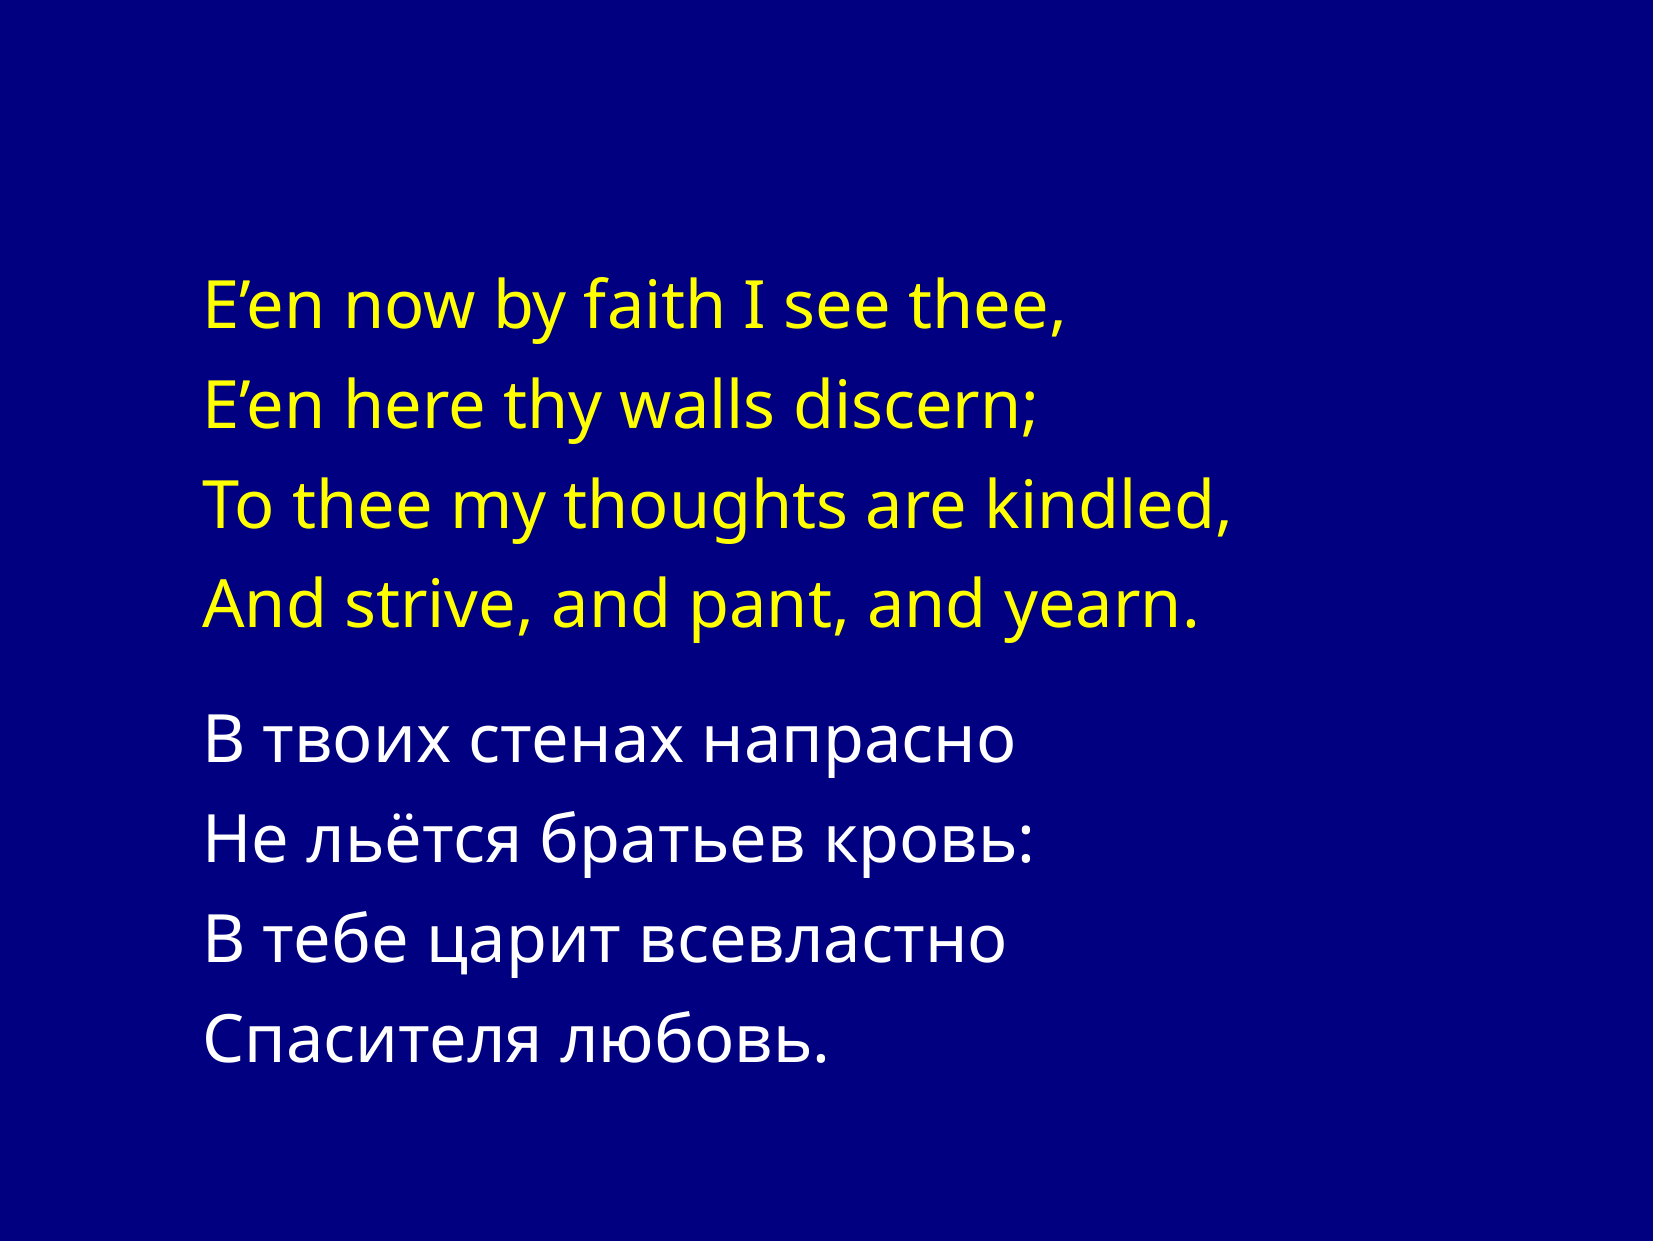

E’en now by faith I see thee,
	E’en here thy walls discern;
	To thee my thoughts are kindled,
	And strive, and pant, and yearn.
	В твоих стенах напрасно
	Не льётся братьев кровь:
	В тебе царит всевластно
	Спасителя любовь.